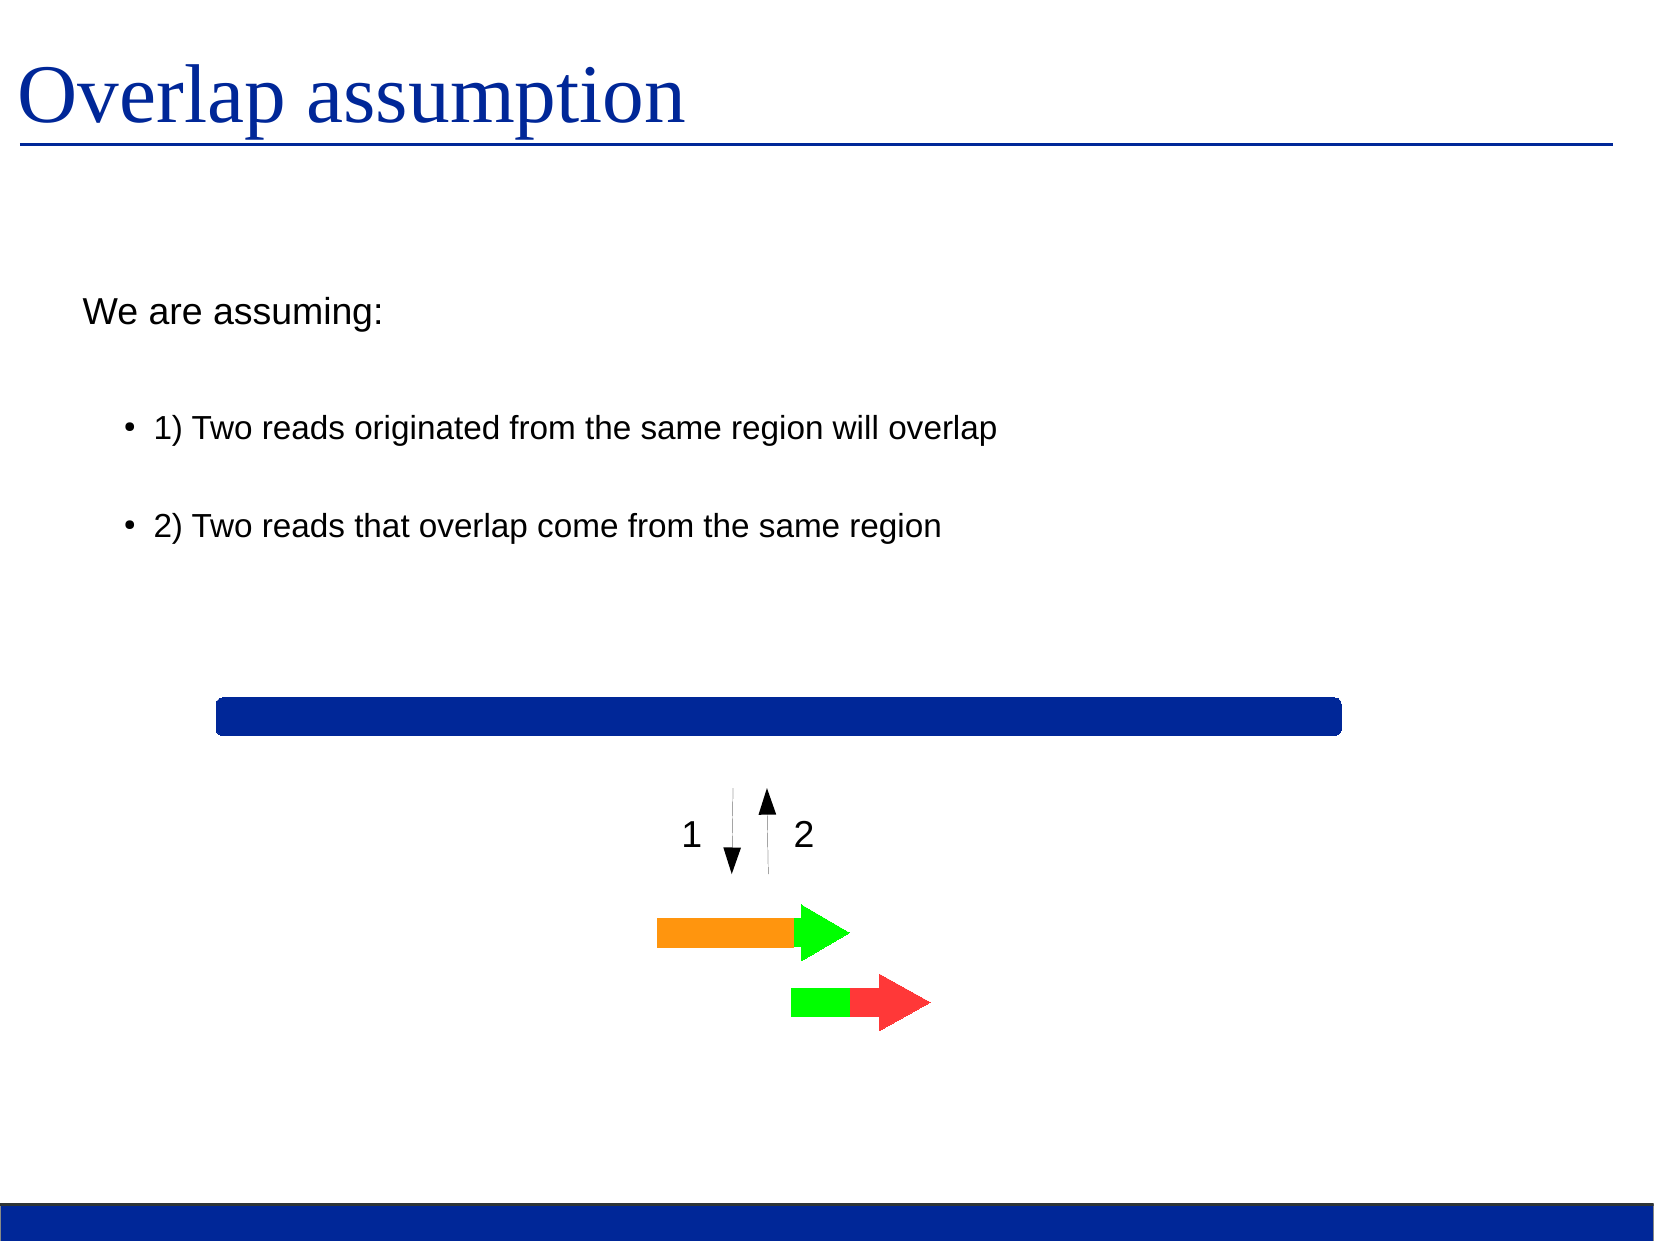

# Overlap assumption
We are assuming:
1) Two reads originated from the same region will overlap
2) Two reads that overlap come from the same region
1
2